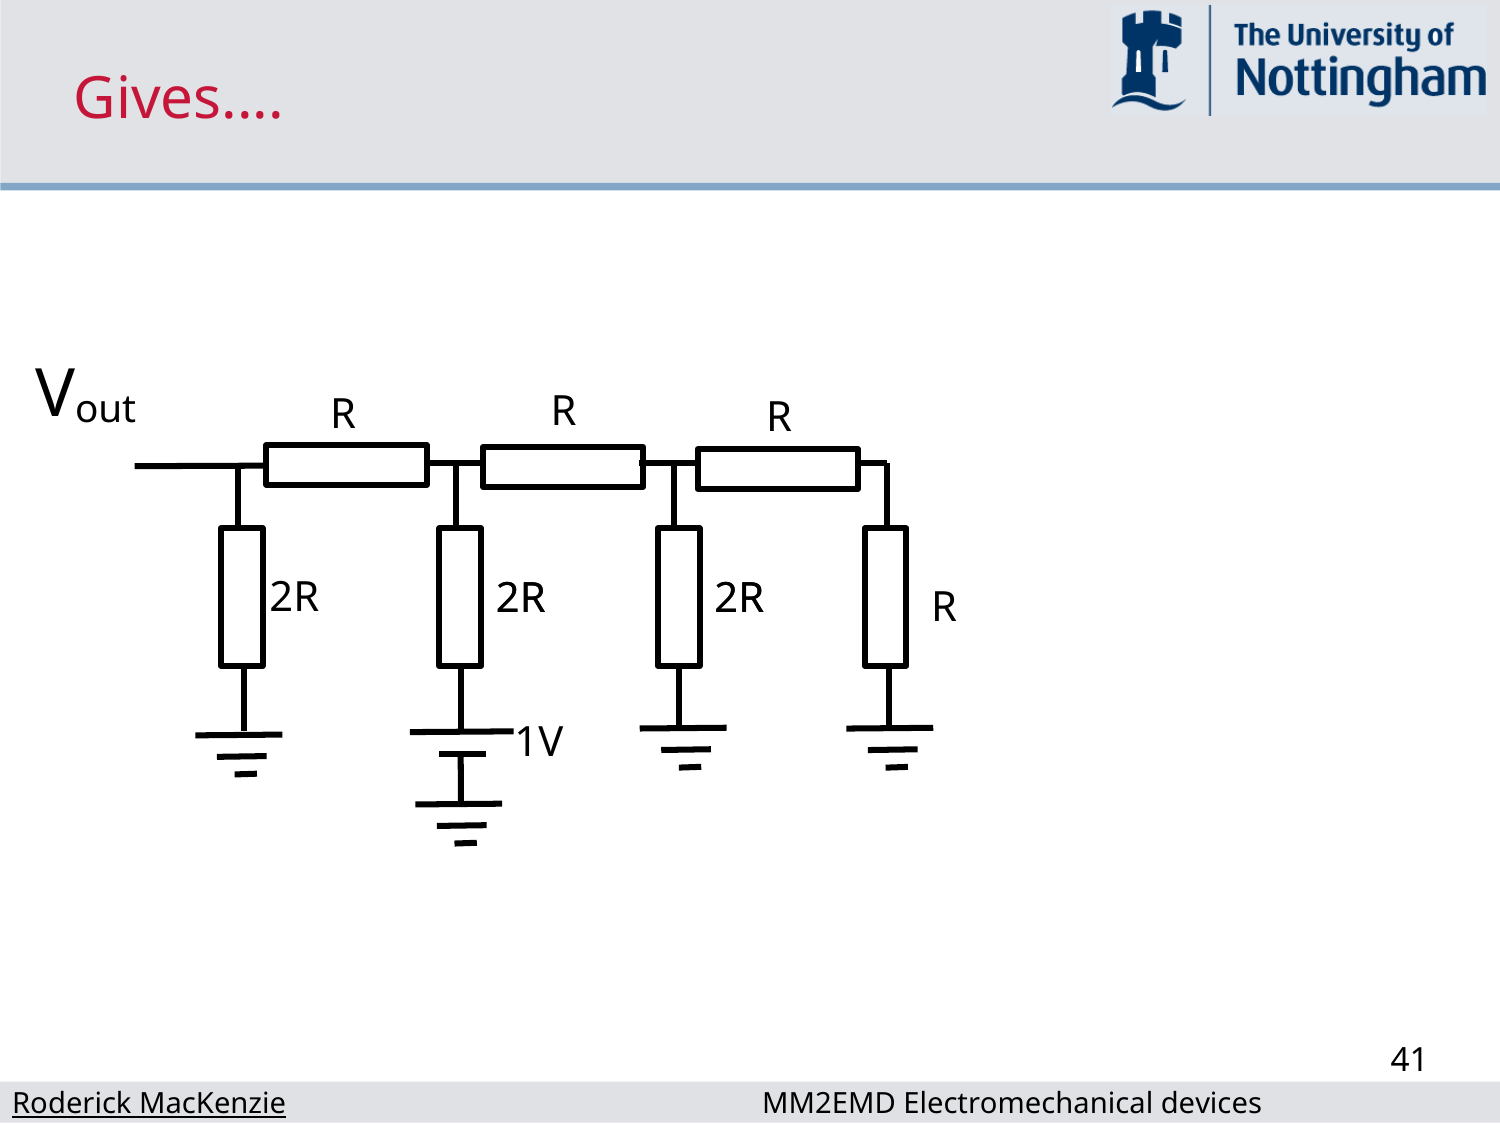

# Gives....
Vout
R
R
R
2R
2R
2R
2R
2R
R
1V